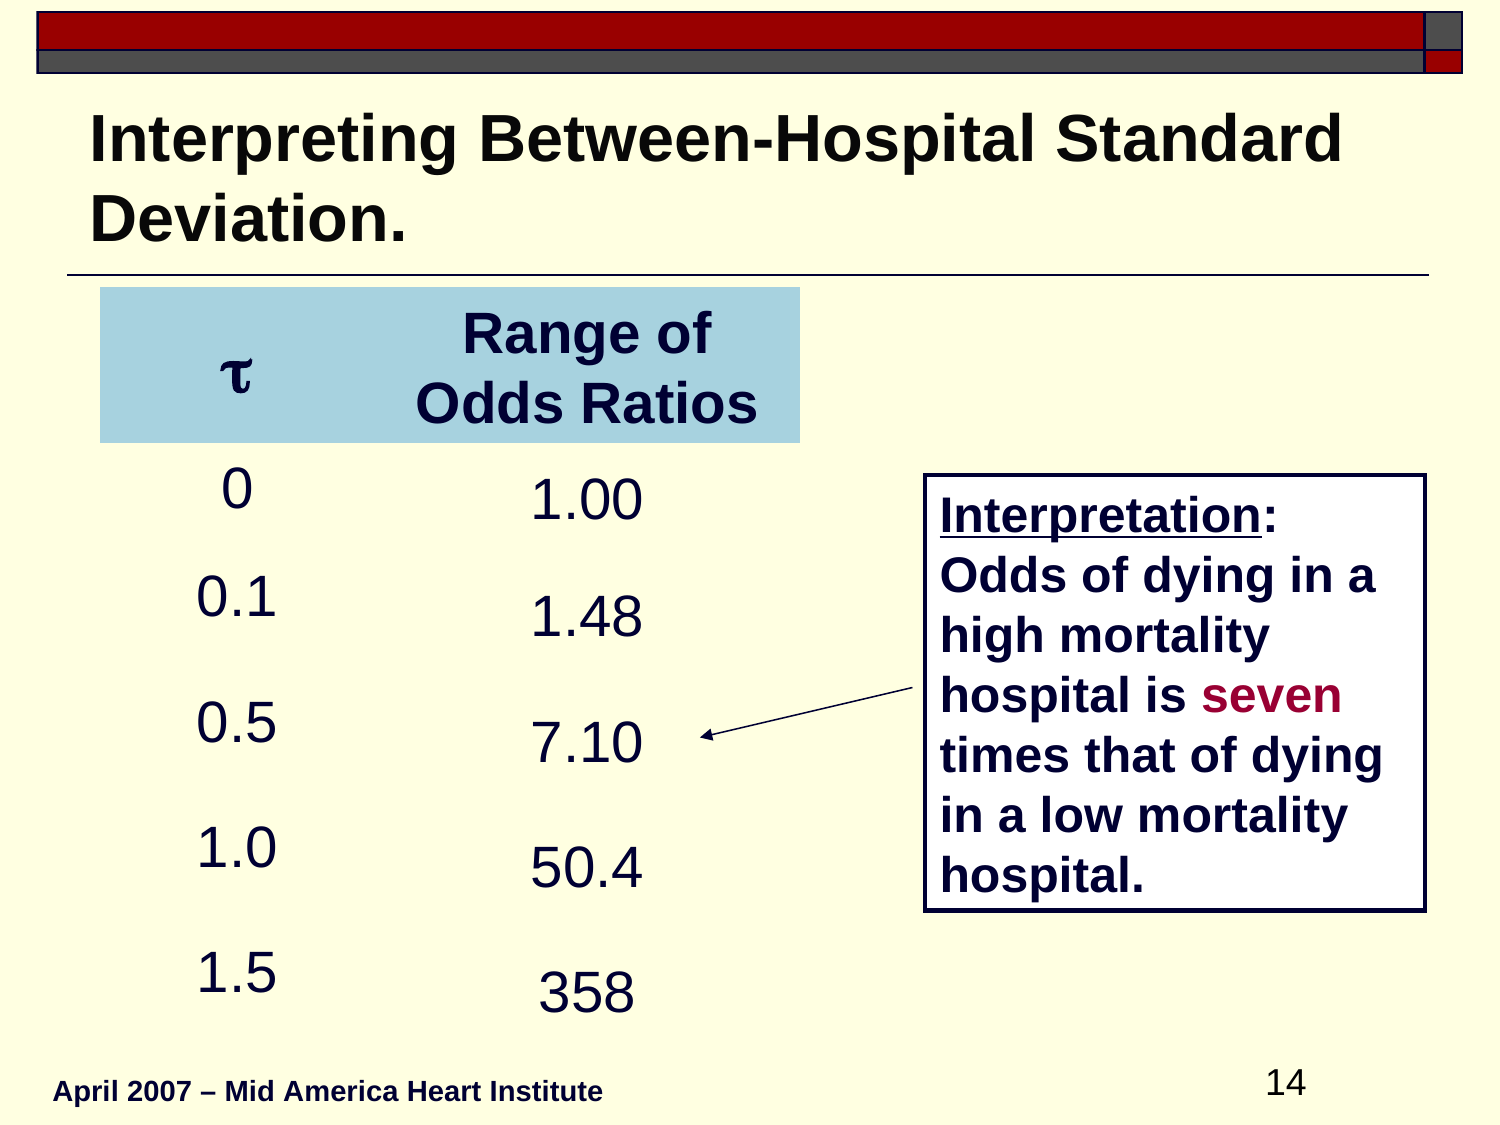

# Interpreting Between-Hospital Standard Deviation.
|  | Range of Odds Ratios |
| --- | --- |
| 0 | 1.00 |
| 0.1 | 1.48 |
| 0.5 | 7.10 |
| 1.0 | 50.4 |
| 1.5 | 358 |
Interpretation: Odds of dying in a high mortality hospital is seven times that of dying in a low mortality hospital.
14